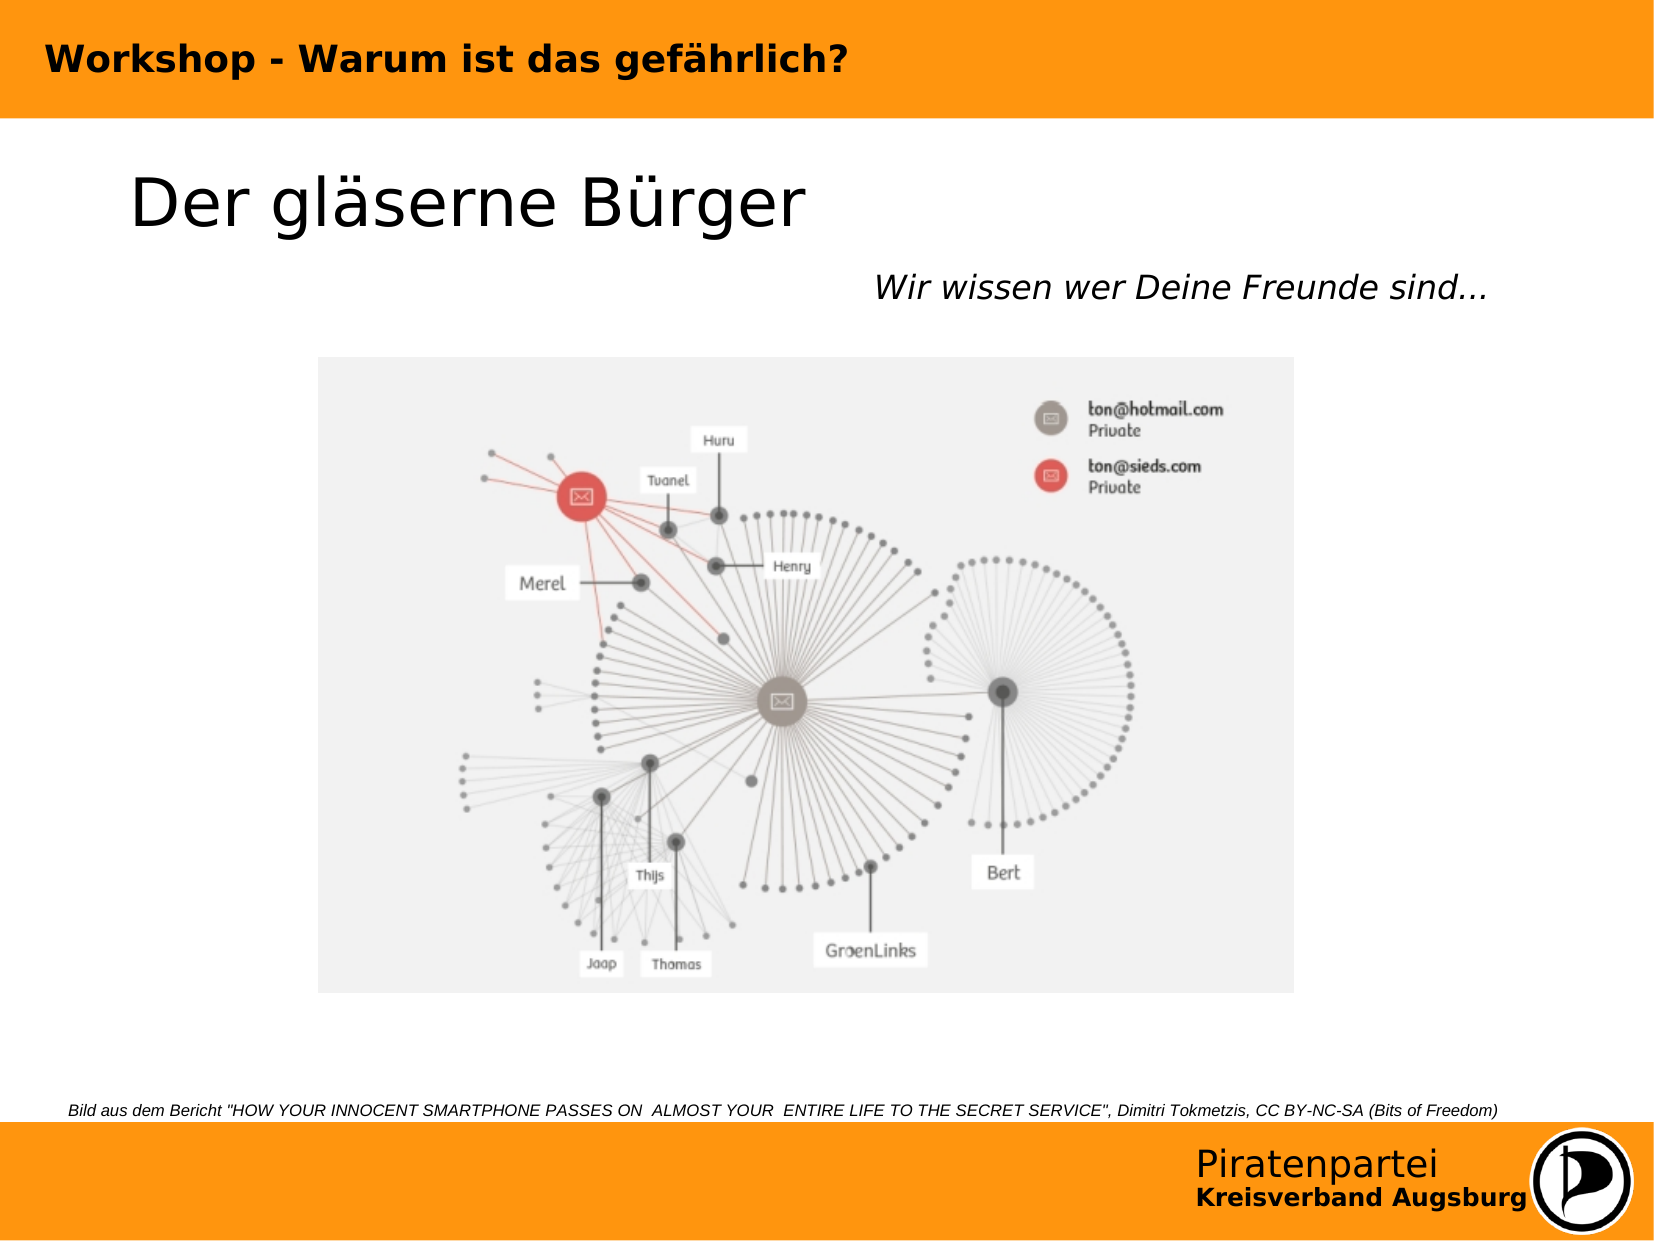

Workshop - Warum ist das gefährlich?
Der gläserne Bürger
Wir wissen wer Deine Freunde sind...
Bild aus dem Bericht "HOW YOUR INNOCENT SMARTPHONE PASSES ON ALMOST YOUR ENTIRE LIFE TO THE SECRET SERVICE", Dimitri Tokmetzis, CC BY-NC-SA (Bits of Freedom)